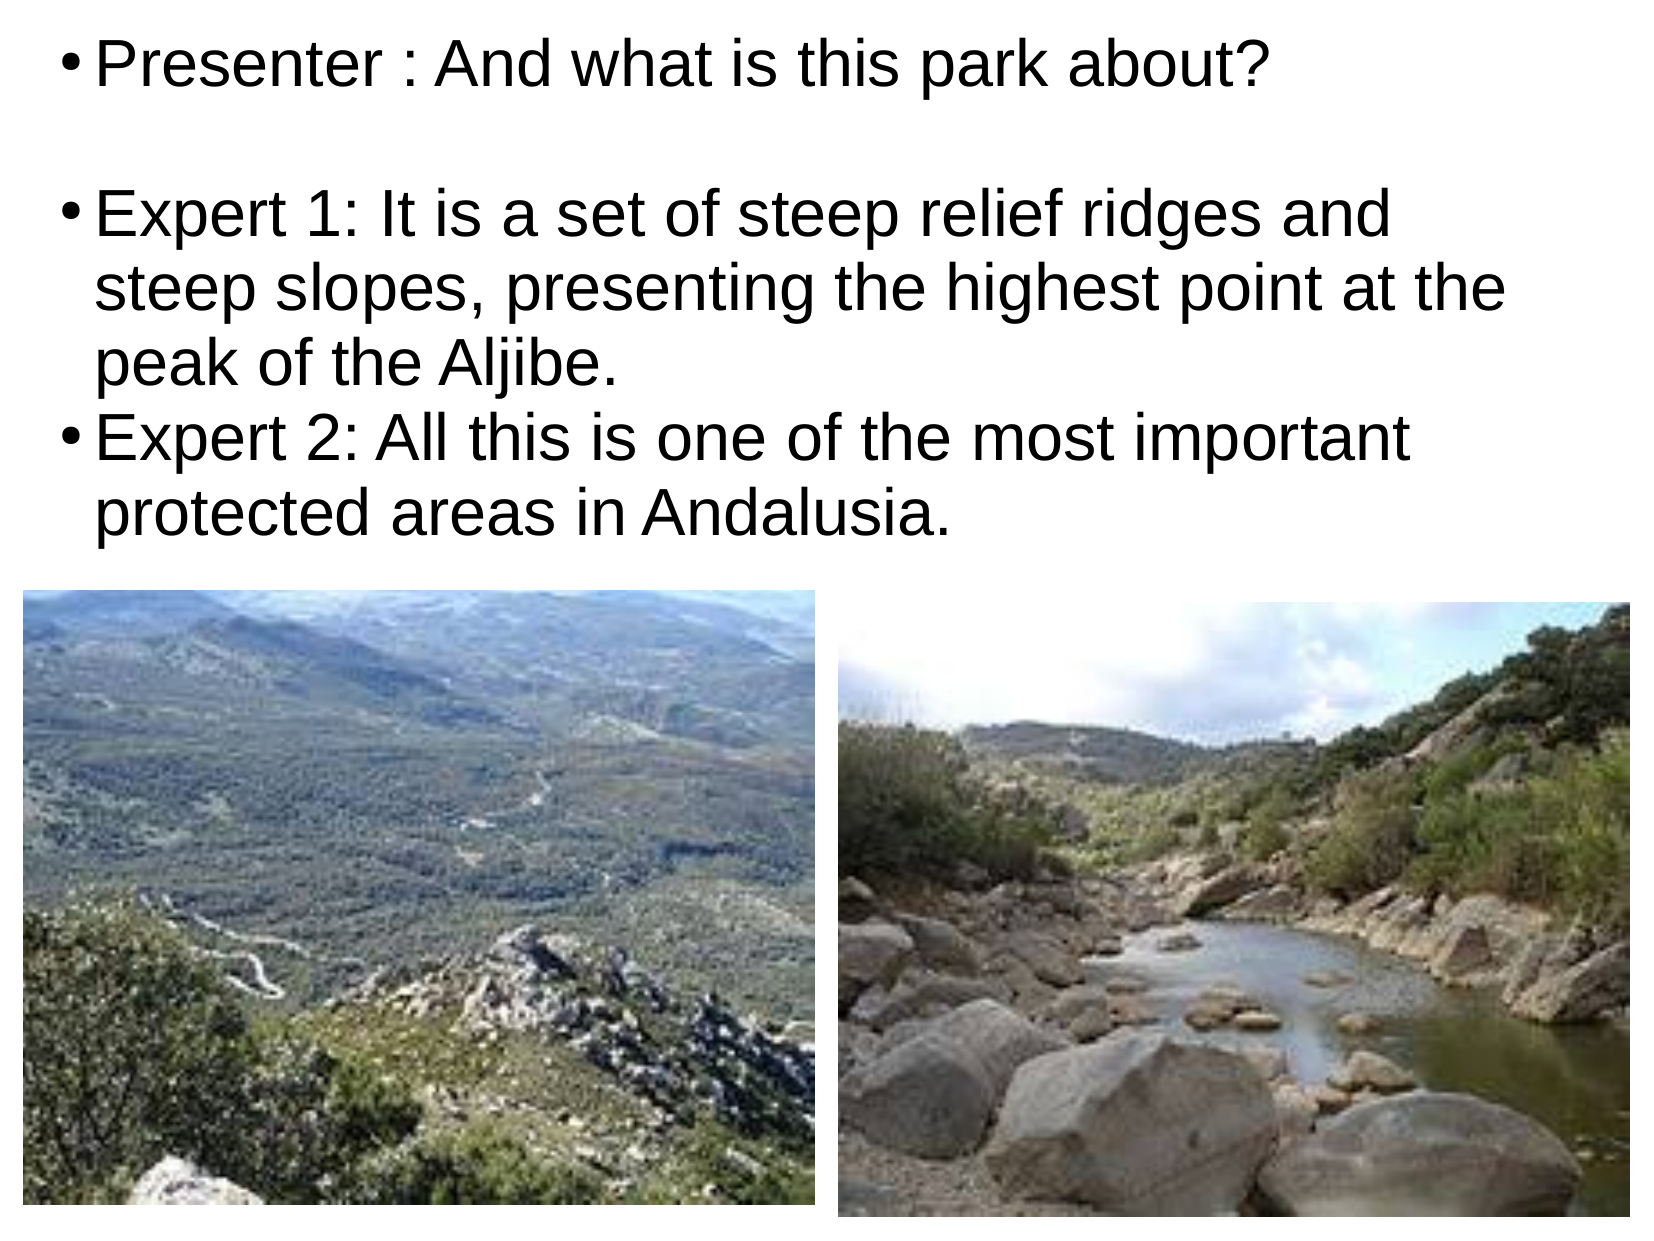

# Presenter : And what is this park about?
Expert 1: It is a set of steep relief ridges and steep slopes, presenting the highest point at the peak of the Aljibe.
Expert 2: All this is one of the most important protected areas in Andalusia.